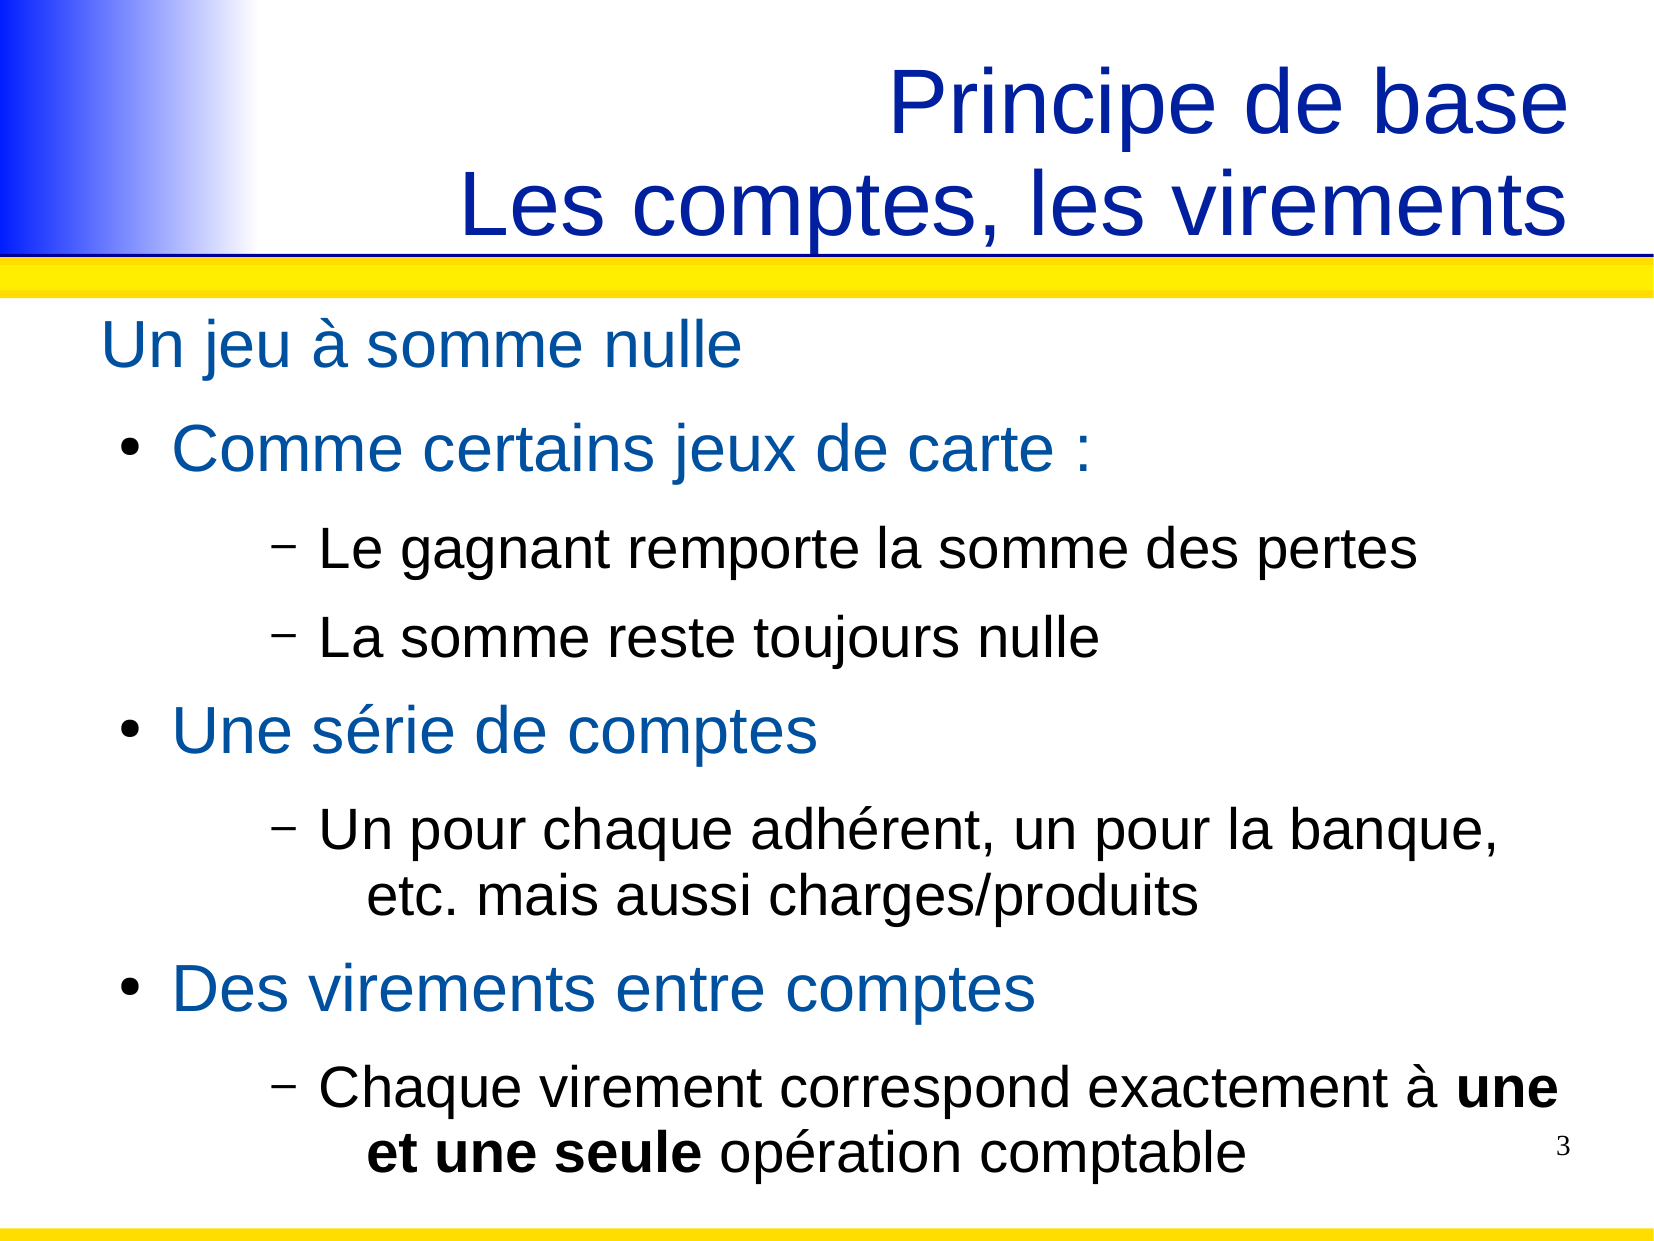

# Principe de base Les comptes, les virements
Un jeu à somme nulle
Comme certains jeux de carte :
Le gagnant remporte la somme des pertes
La somme reste toujours nulle
Une série de comptes
Un pour chaque adhérent, un pour la banque, etc. mais aussi charges/produits
Des virements entre comptes
Chaque virement correspond exactement à une et une seule opération comptable
3